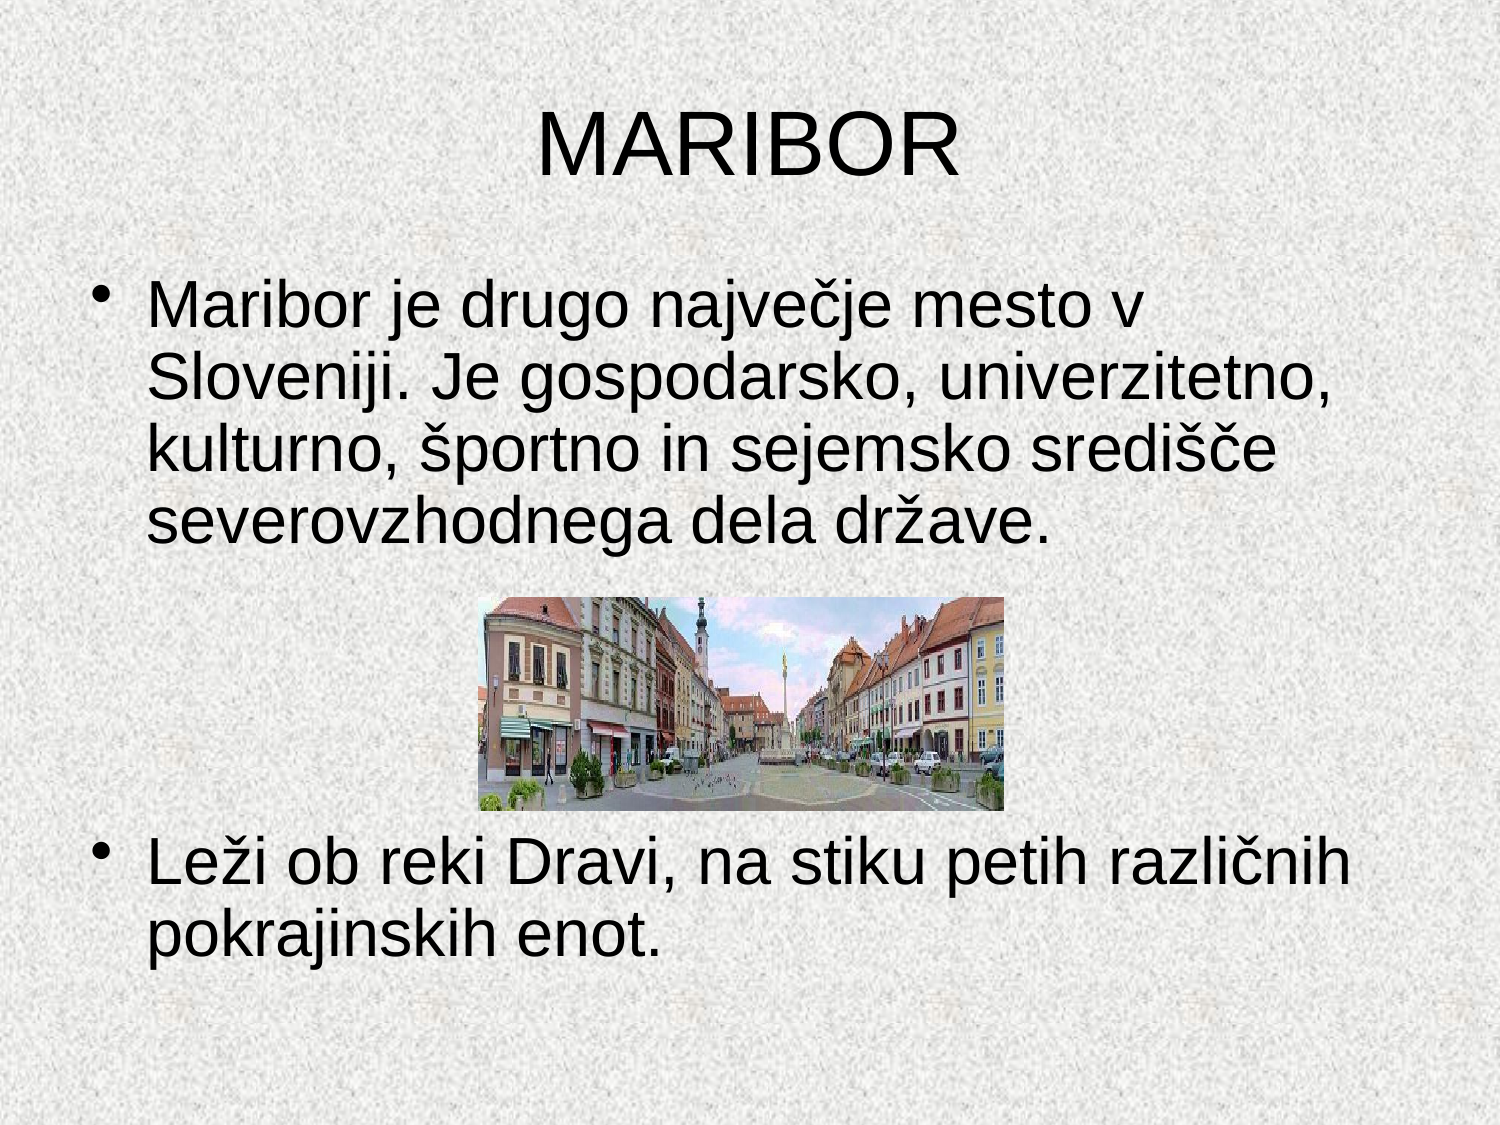

# MARIBOR
Maribor je drugo največje mesto v Sloveniji. Je gospodarsko, univerzitetno, kulturno, športno in sejemsko središče severovzhodnega dela države.
Leži ob reki Dravi, na stiku petih različnih pokrajinskih enot.